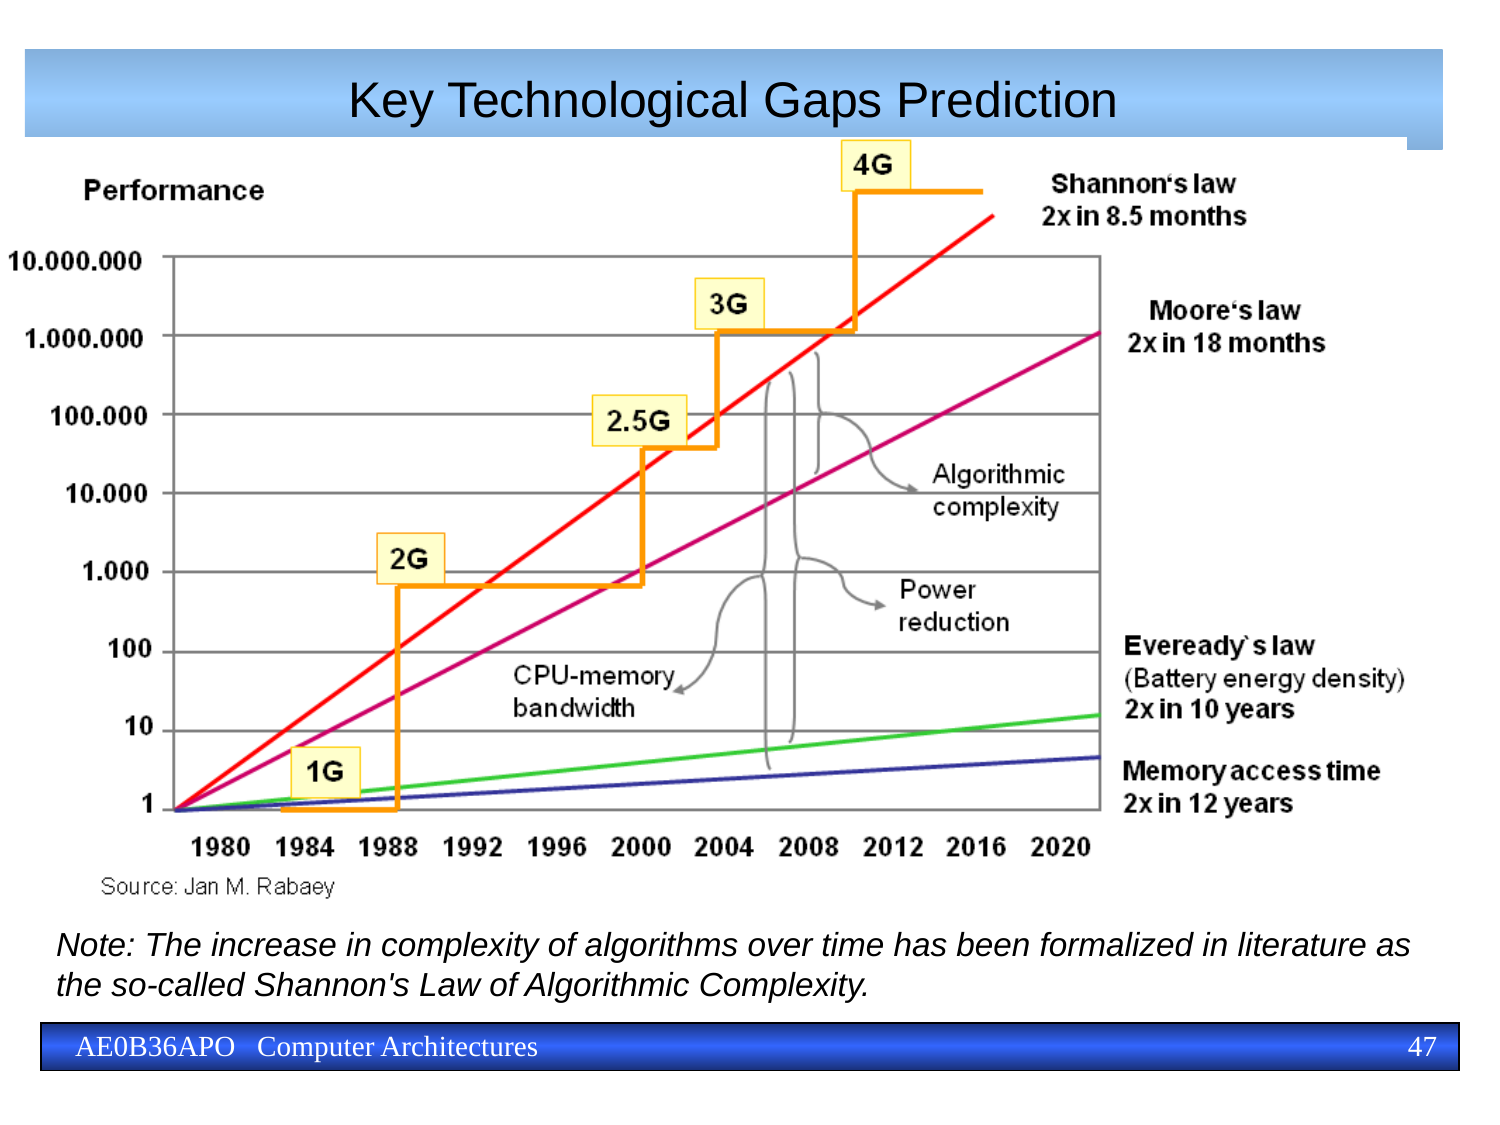

# Key Technological Gaps Prediction
Note: The increase in complexity of algorithms over time has been formalized in literature as the so-called Shannon's Law of Algorithmic Complexity.
AE0B36APO Computer Architectures
47